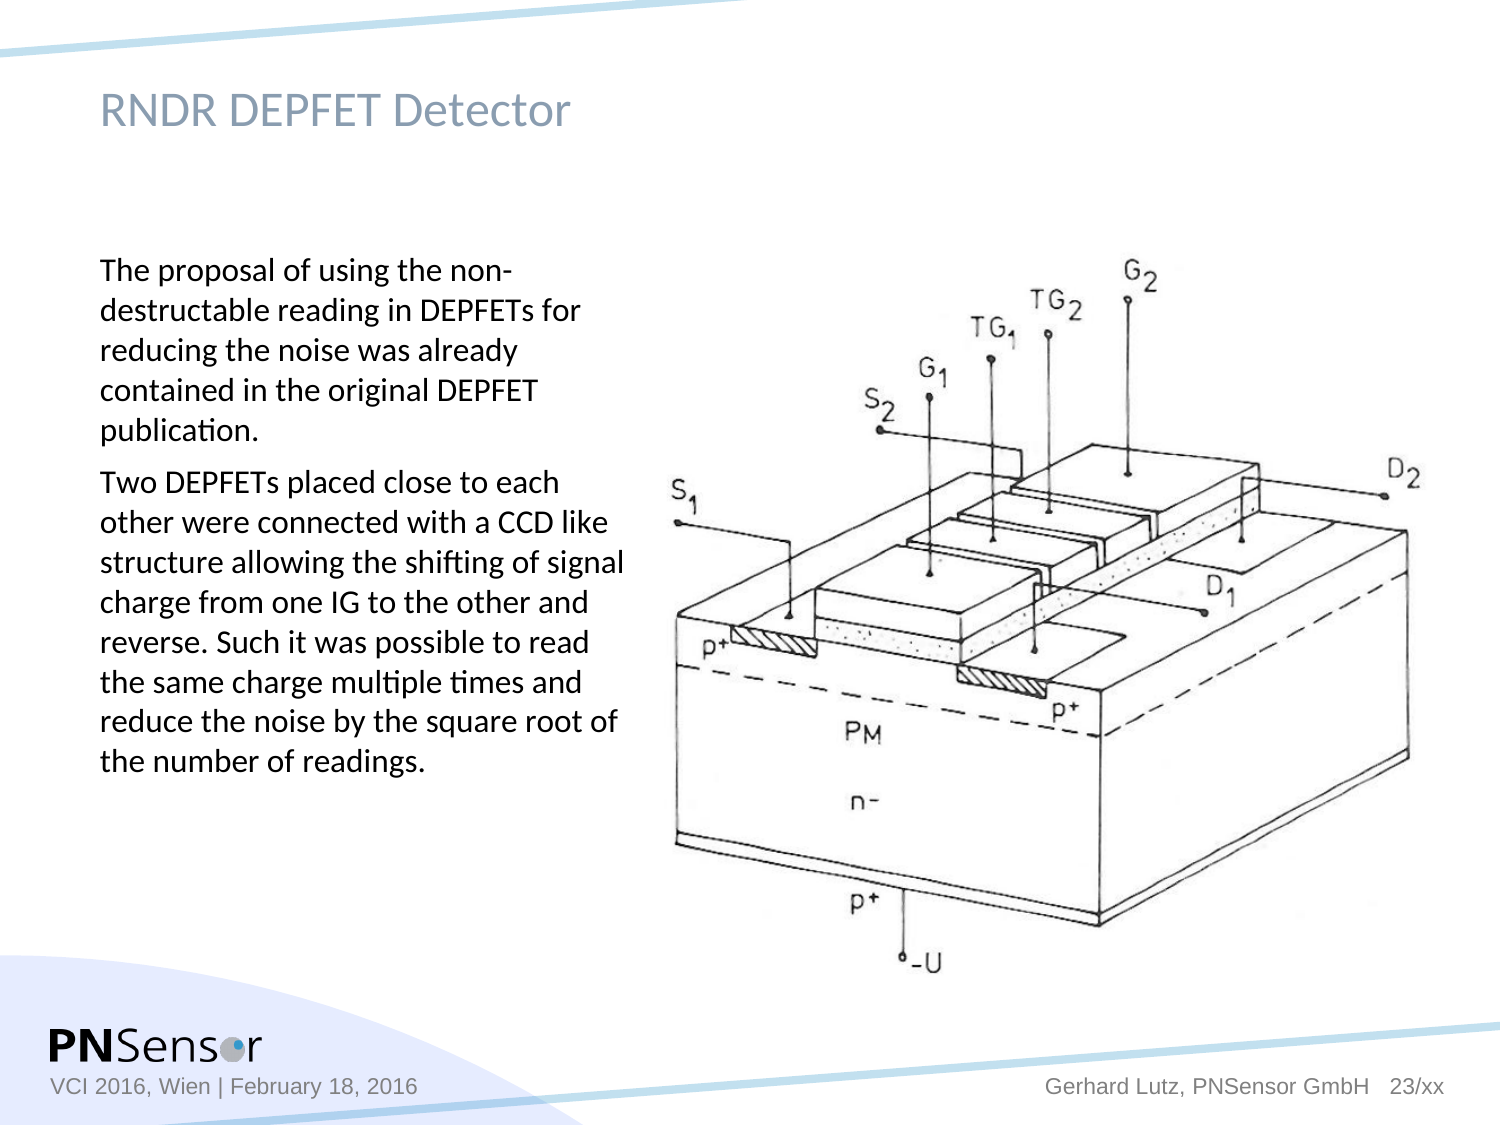

# RNDR DEPFET Detector
The proposal of using the non-destructable reading in DEPFETs for reducing the noise was already contained in the original DEPFET publication.
Two DEPFETs placed close to each other were connected with a CCD like structure allowing the shifting of signal charge from one IG to the other and reverse. Such it was possible to read the same charge multiple times and reduce the noise by the square root of the number of readings.